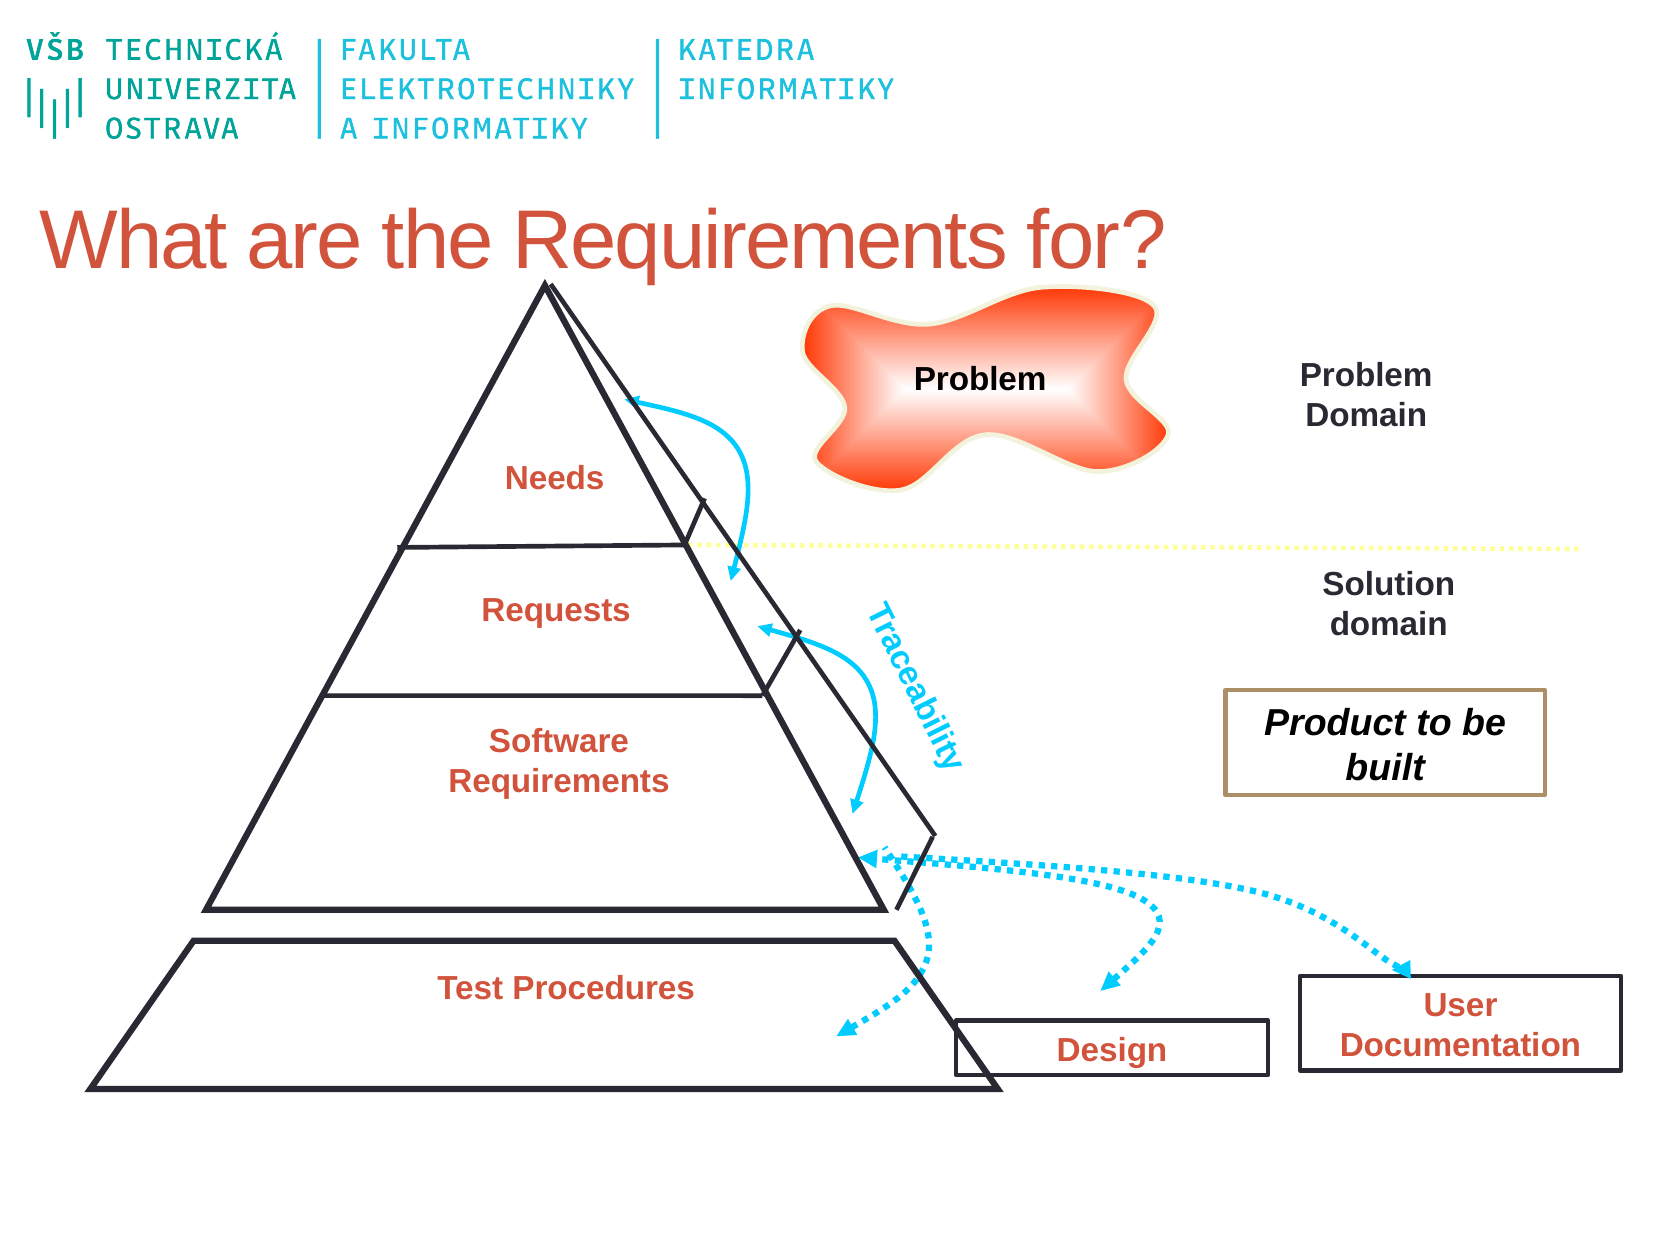

# What are the Requirements for?
Problem Domain
Problem
Needs
Solution domain
Requests
Traceability
Product to be built
Software Requirements
Test Procedures
User Documentation
Design